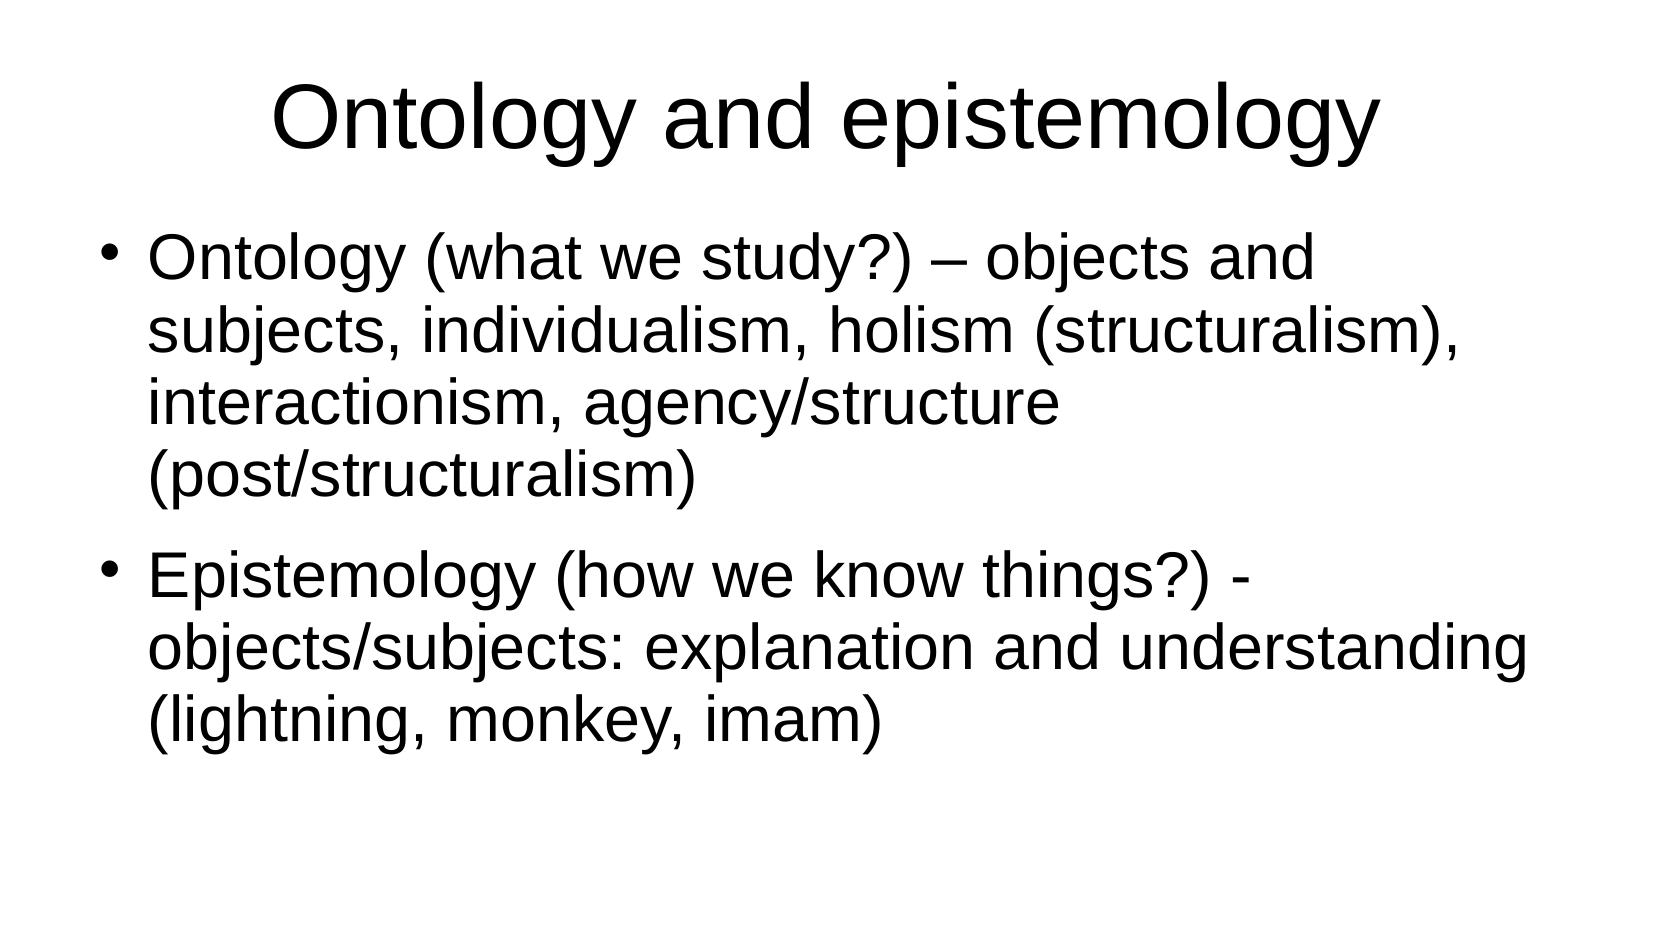

# Ontology and epistemology
Ontology (what we study?) – objects and subjects, individualism, holism (structuralism), interactionism, agency/structure (post/structuralism)
Epistemology (how we know things?) - objects/subjects: explanation and understanding (lightning, monkey, imam)